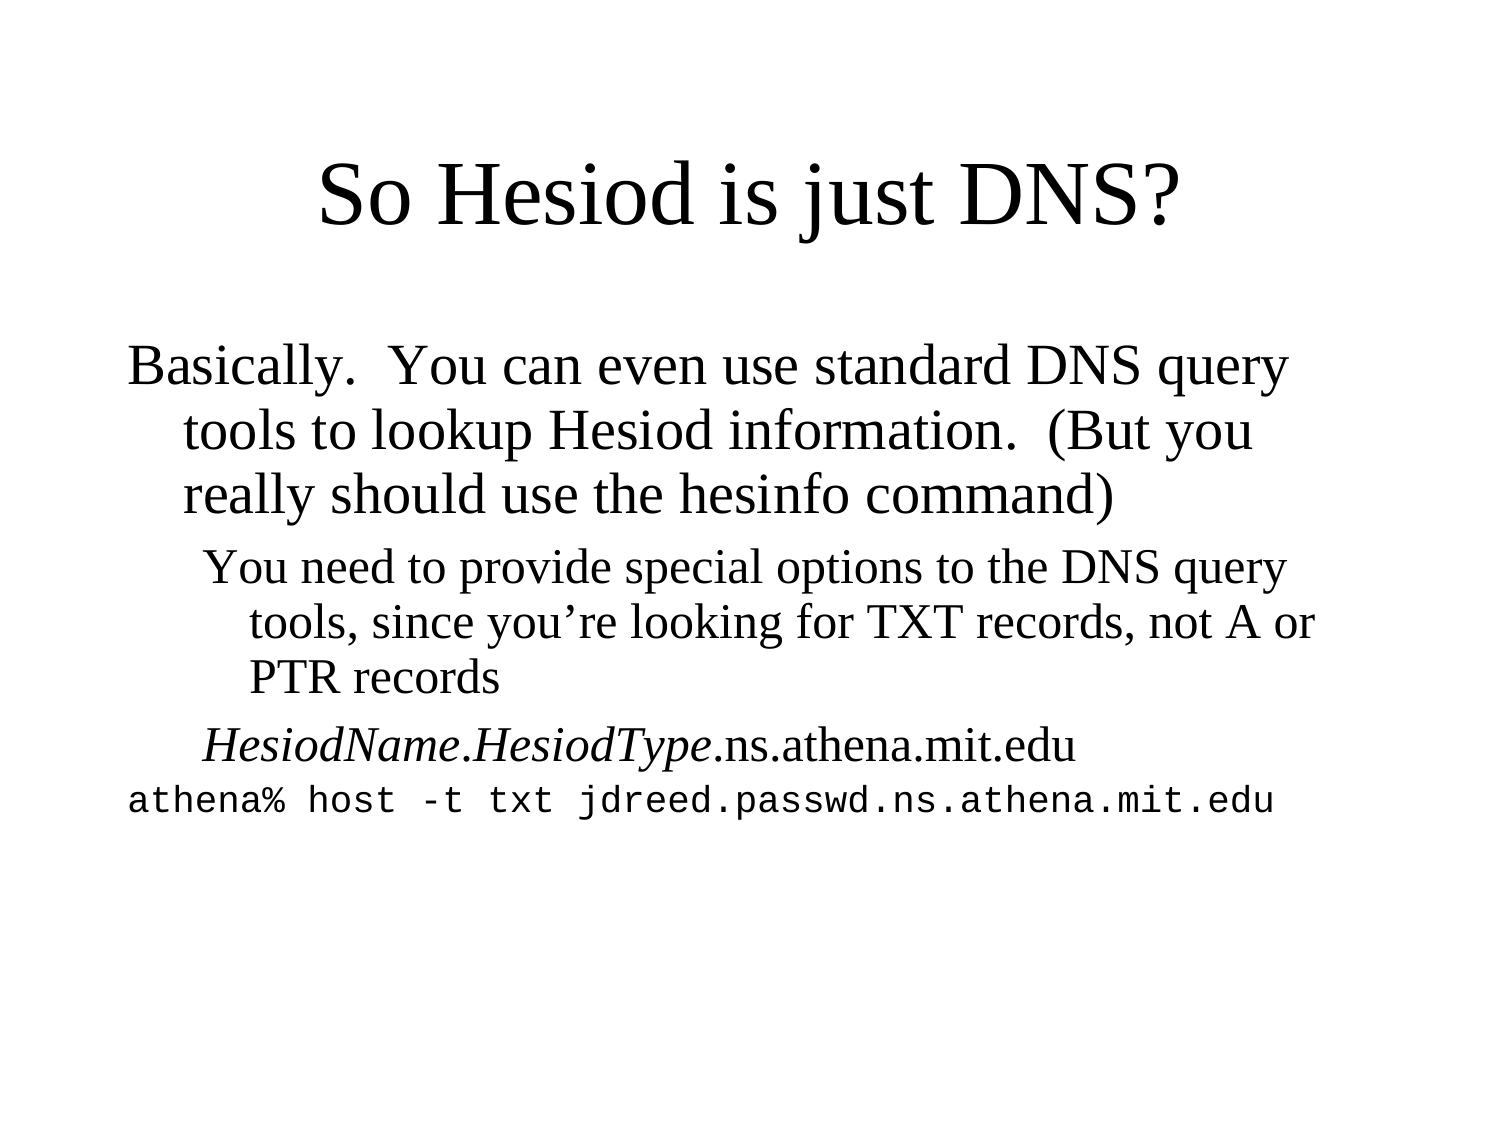

# So Hesiod is just DNS?
Basically. You can even use standard DNS query tools to lookup Hesiod information. (But you really should use the hesinfo command)
You need to provide special options to the DNS query tools, since you’re looking for TXT records, not A or PTR records
HesiodName.HesiodType.ns.athena.mit.edu
athena% host -t txt jdreed.passwd.ns.athena.mit.edu